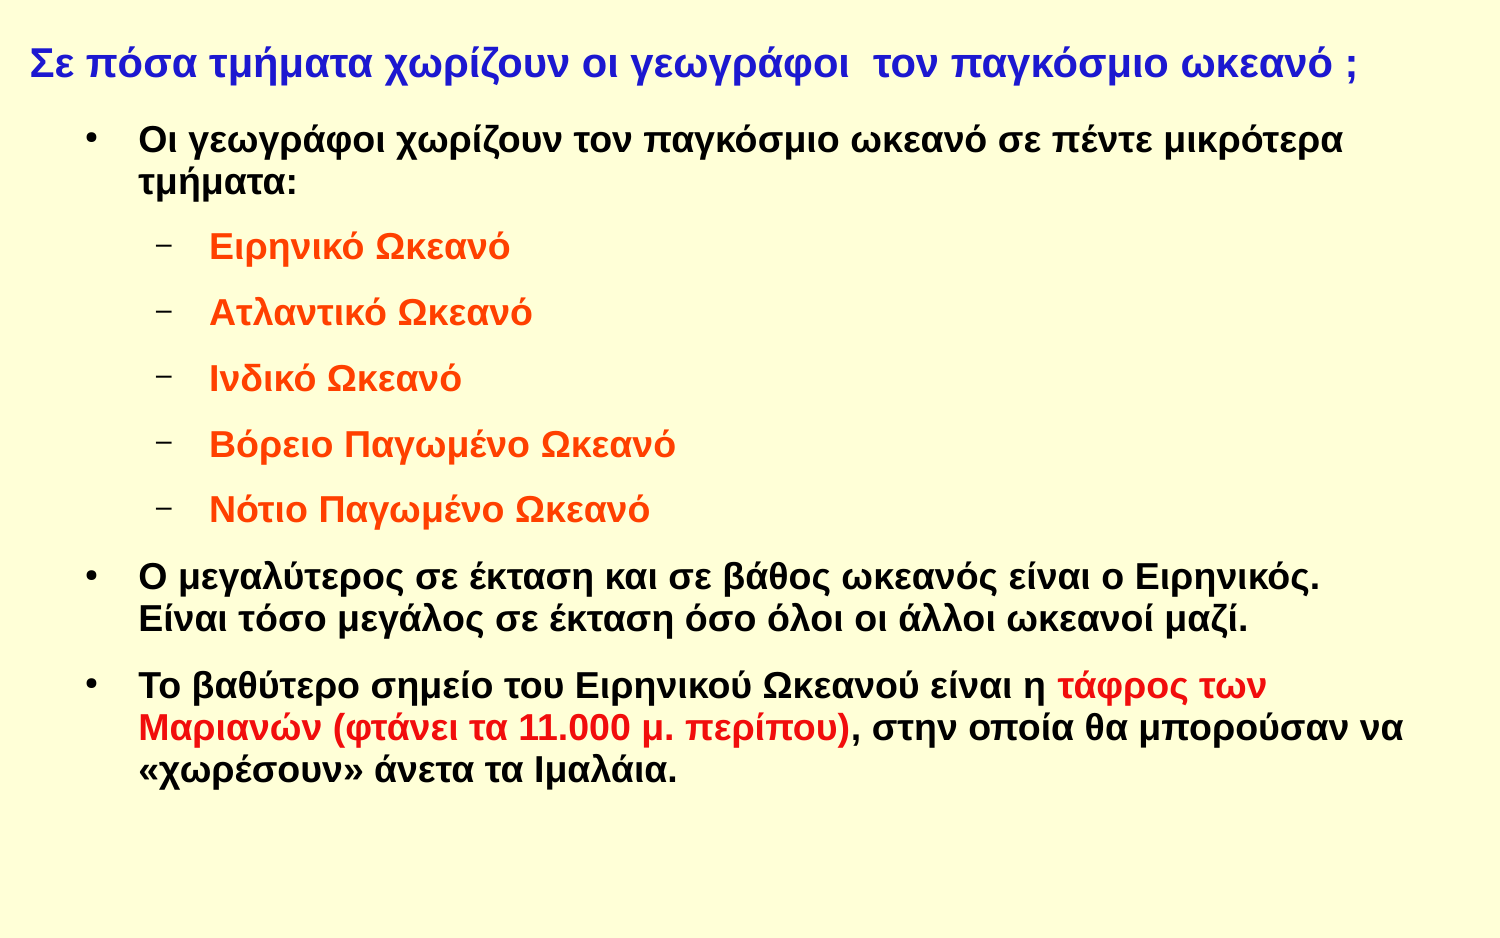

# Σε πόσα τμήματα χωρίζουν οι γεωγράφοι τον παγκόσμιο ωκεανό ;
Οι γεωγράφοι χωρίζουν τον παγκόσμιο ωκεανό σε πέντε μικρότερα τμήματα:
Ειρηνικό Ωκεανό
Ατλαντικό Ωκεανό
Ινδικό Ωκεανό
Βόρειο Παγωμένο Ωκεανό
Νότιο Παγωμένο Ωκεανό
Ο μεγαλύτερος σε έκταση και σε βάθος ωκεανός είναι ο Ειρηνικός. Είναι τόσο μεγάλος σε έκταση όσο όλοι οι άλλοι ωκεανοί μαζί.
Το βαθύτερο σημείο του Ειρηνικού Ωκεανού είναι η τάφρος των Μαριανών (φτάνει τα 11.000 μ. περίπου), στην οποία θα μπορούσαν να «χωρέσουν» άνετα τα Ιμαλάια.